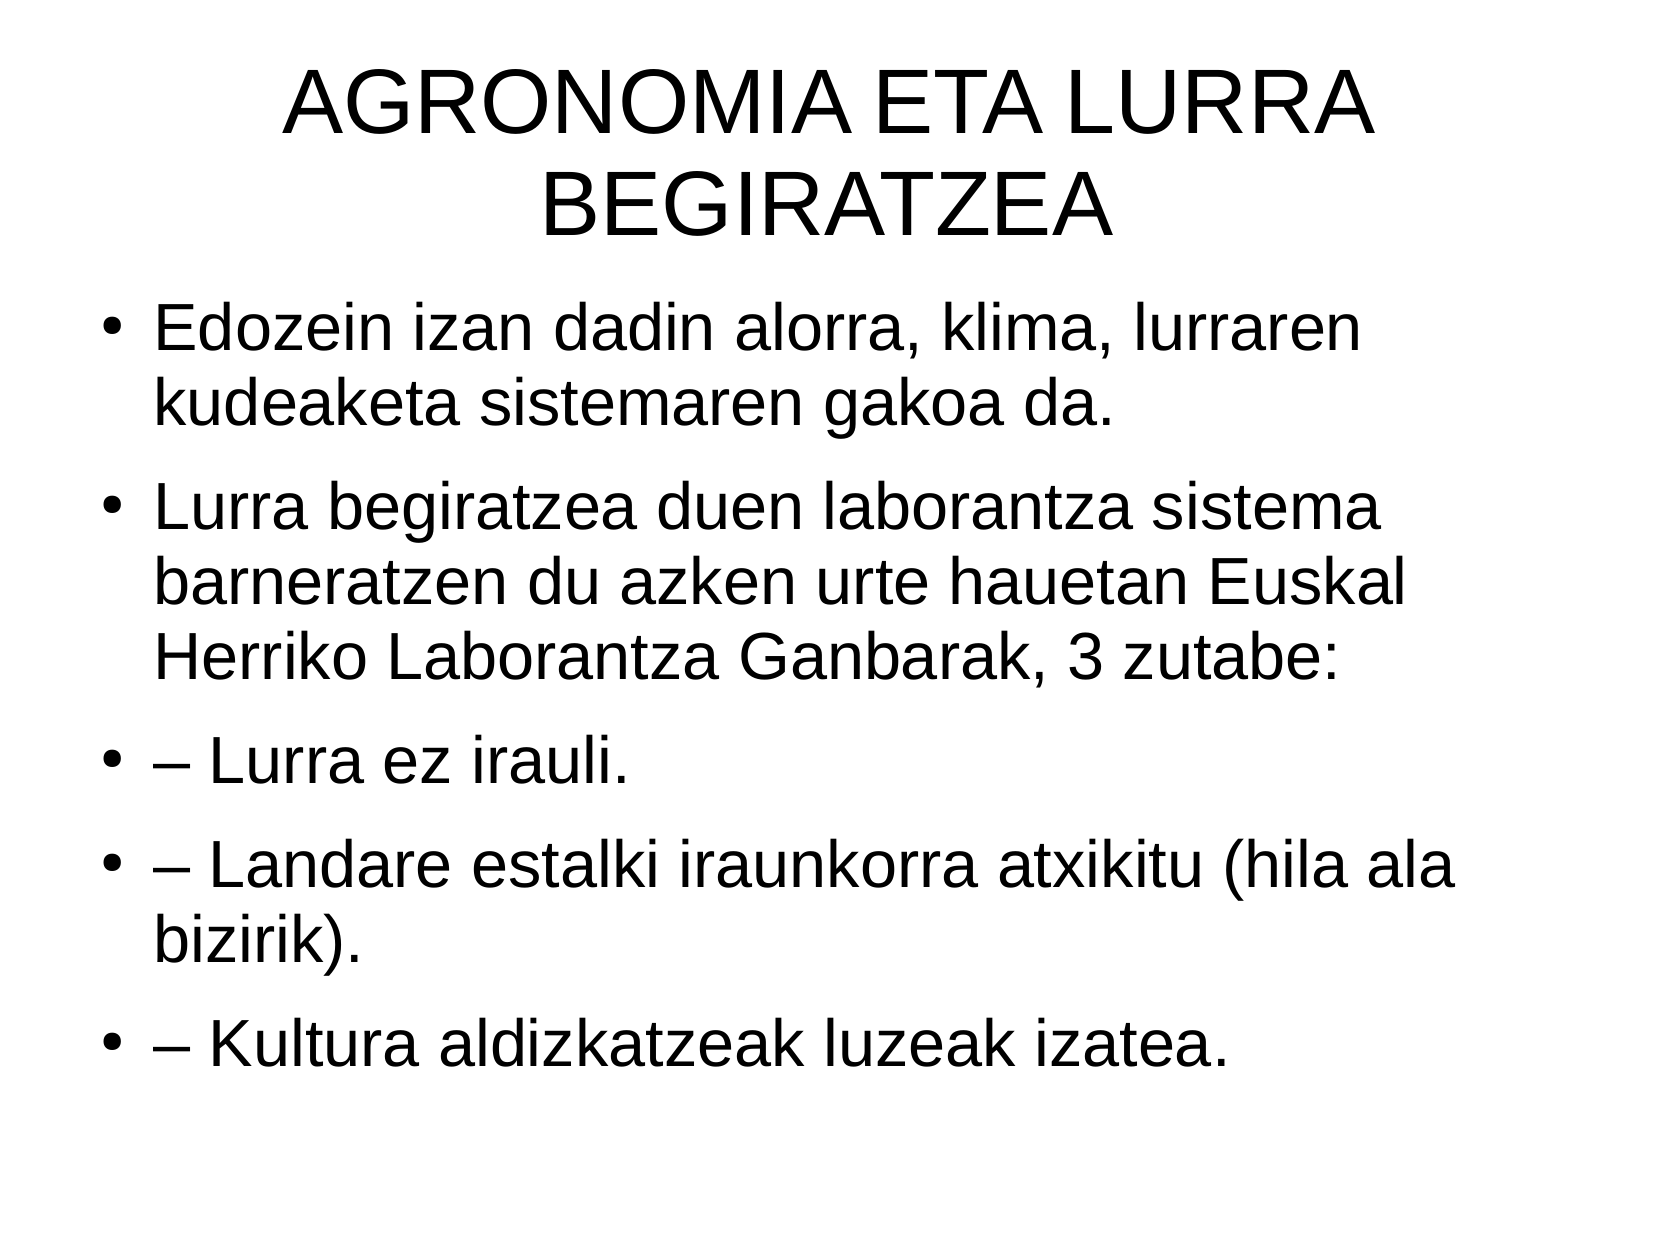

# AGRONOMIA ETA LURRA BEGIRATZEA
Edozein izan dadin alorra, klima, lurraren kudeaketa sistemaren gakoa da.
Lurra begiratzea duen laborantza sistema barneratzen du azken urte hauetan Euskal Herriko Laborantza Ganbarak, 3 zutabe:
– Lurra ez irauli.
– Landare estalki iraunkorra atxikitu (hila ala bizirik).
– Kultura aldizkatzeak luzeak izatea.